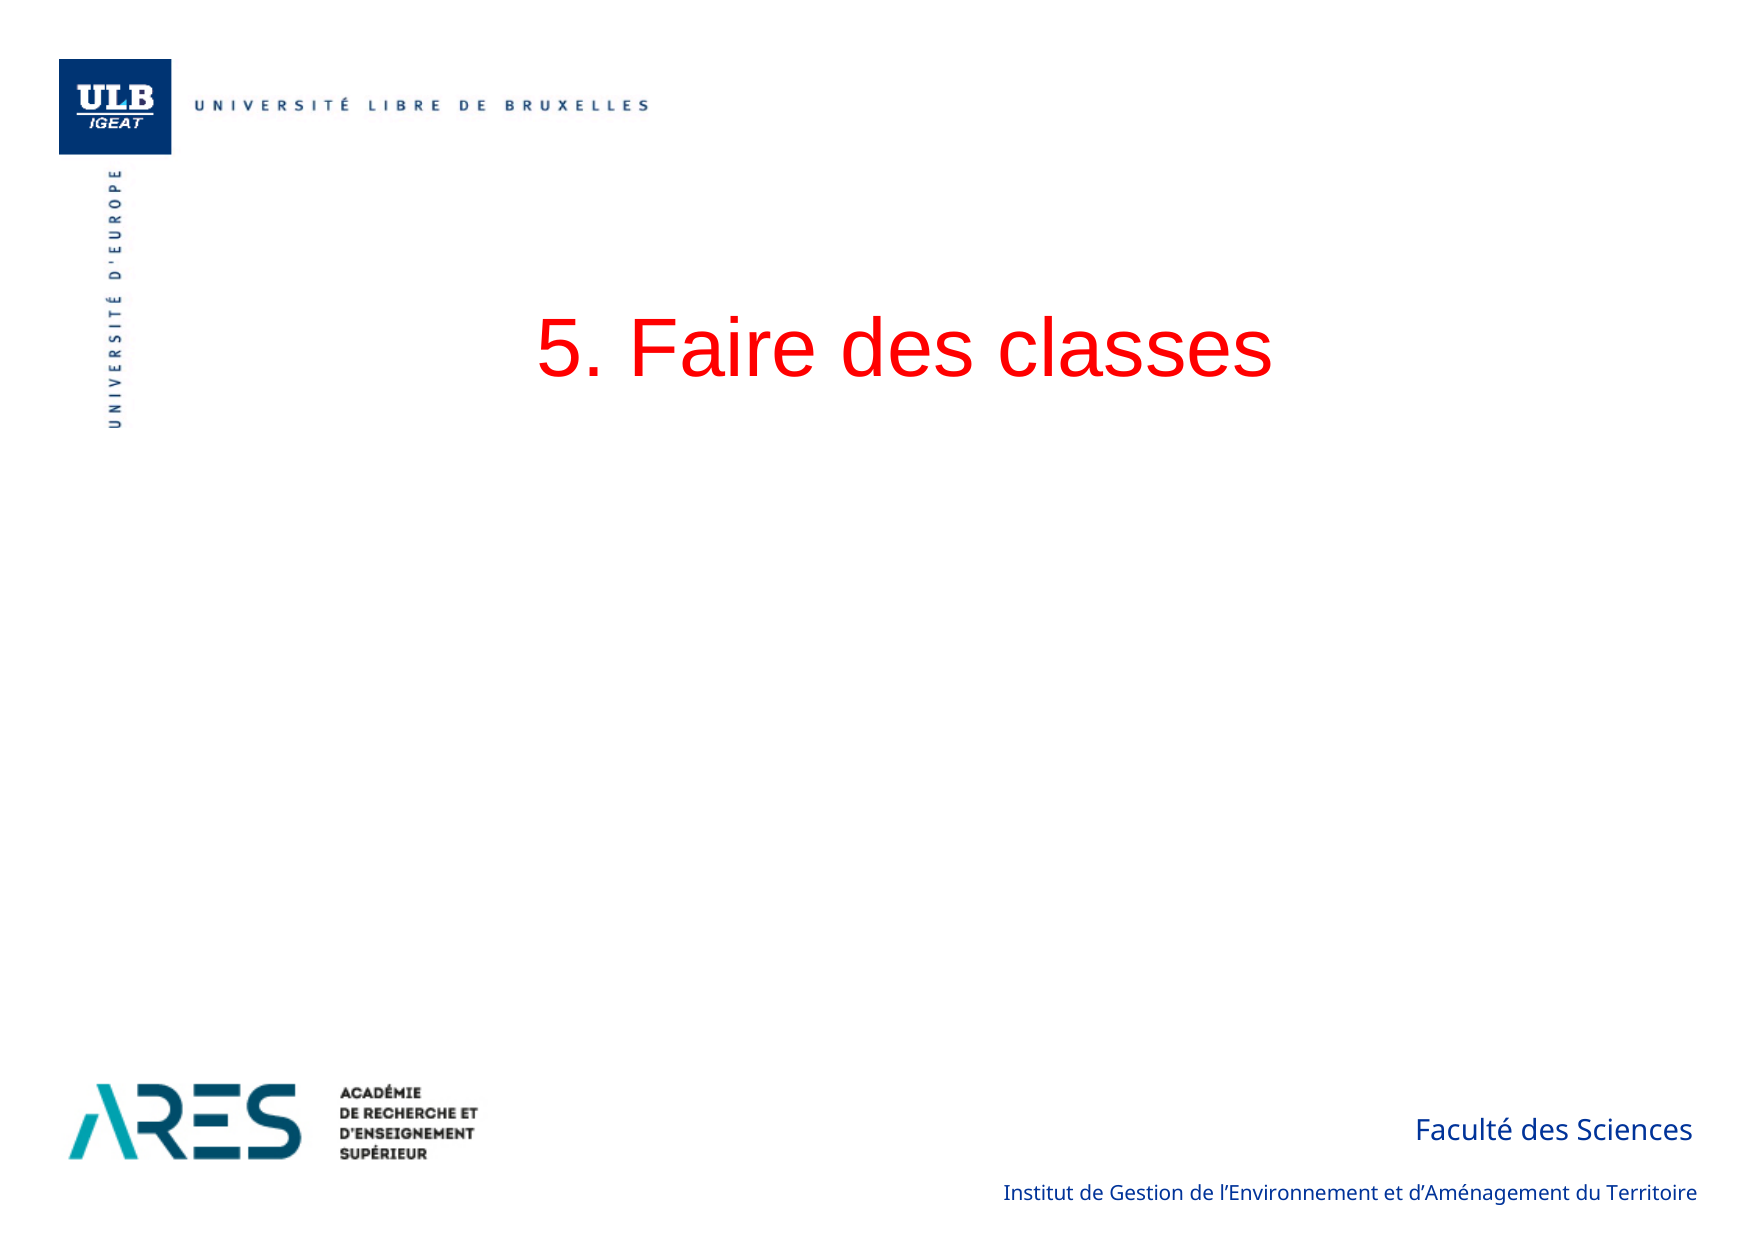

# 5. Faire des classes
Faculté des Sciences
Institut de Gestion de l’Environnement et d’Aménagement du Territoire